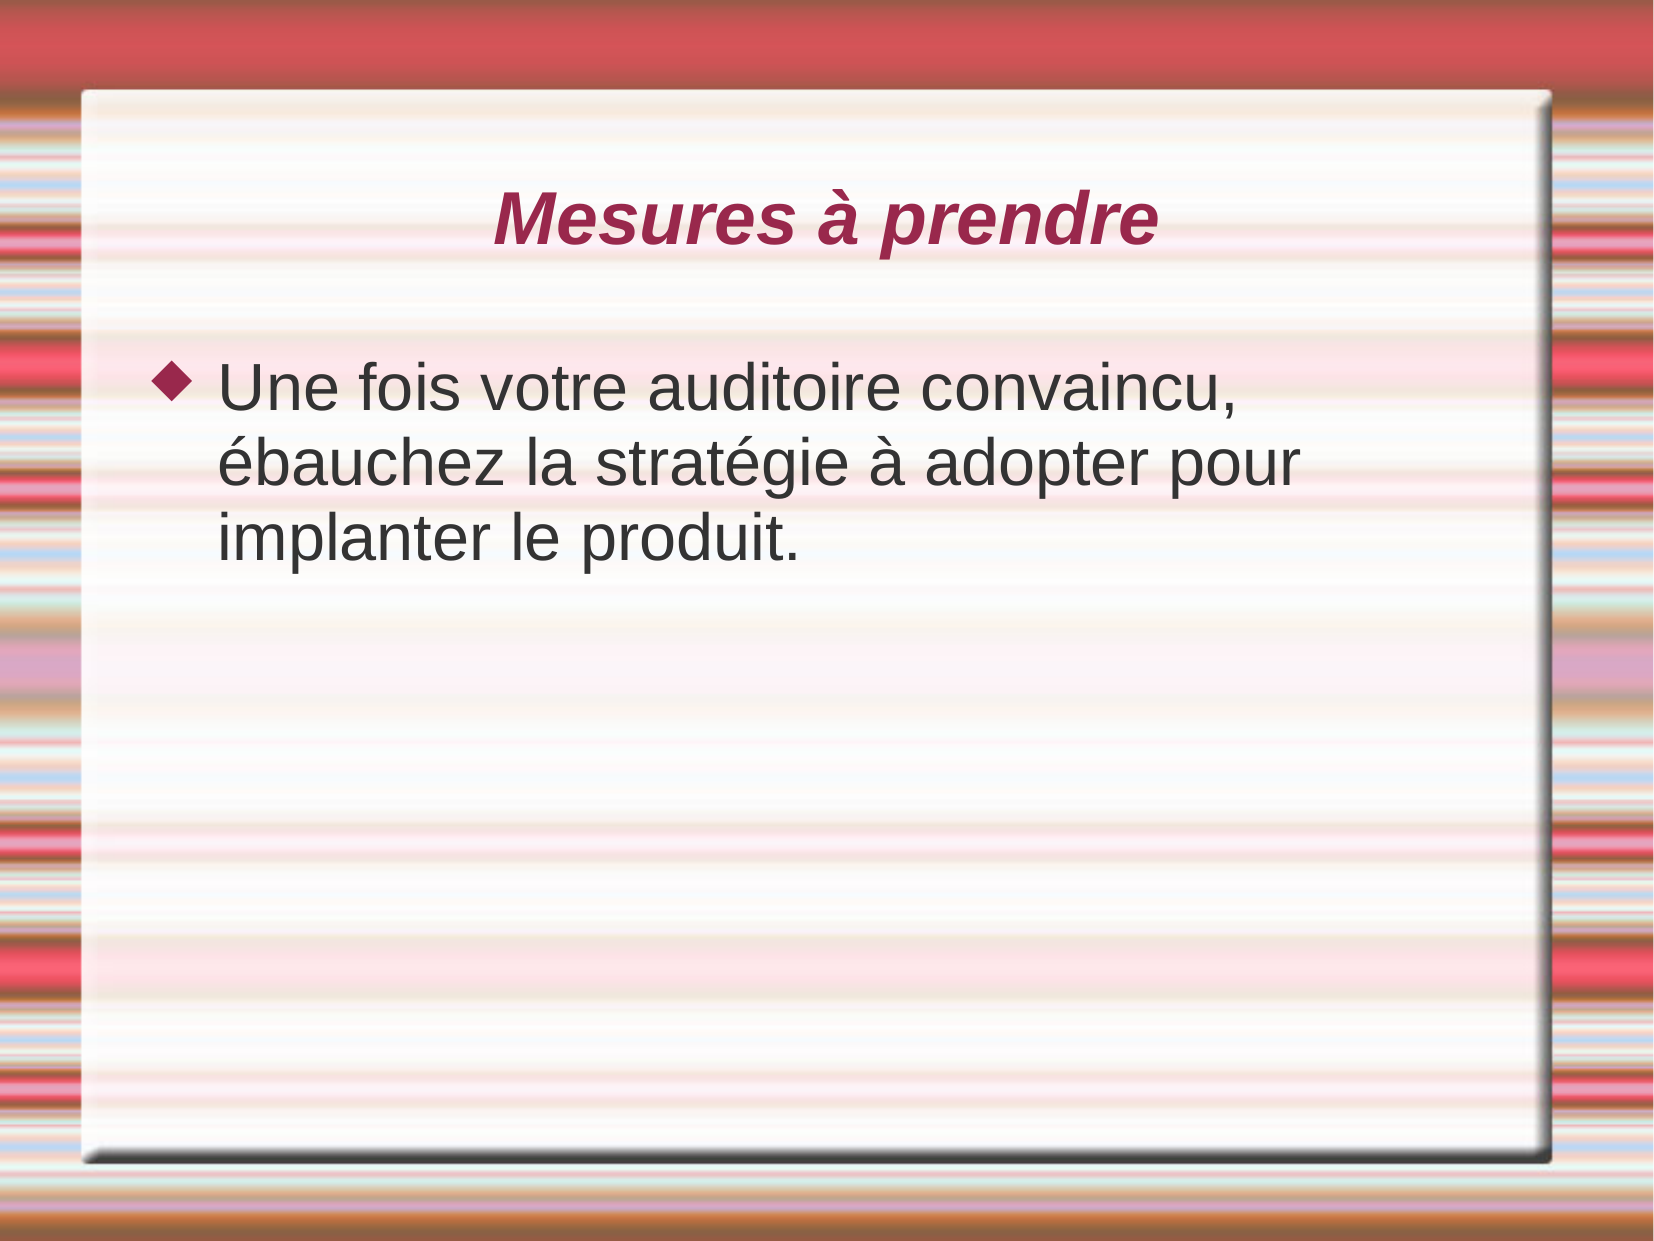

# Mesures à prendre
Une fois votre auditoire convaincu, ébauchez la stratégie à adopter pour implanter le produit.